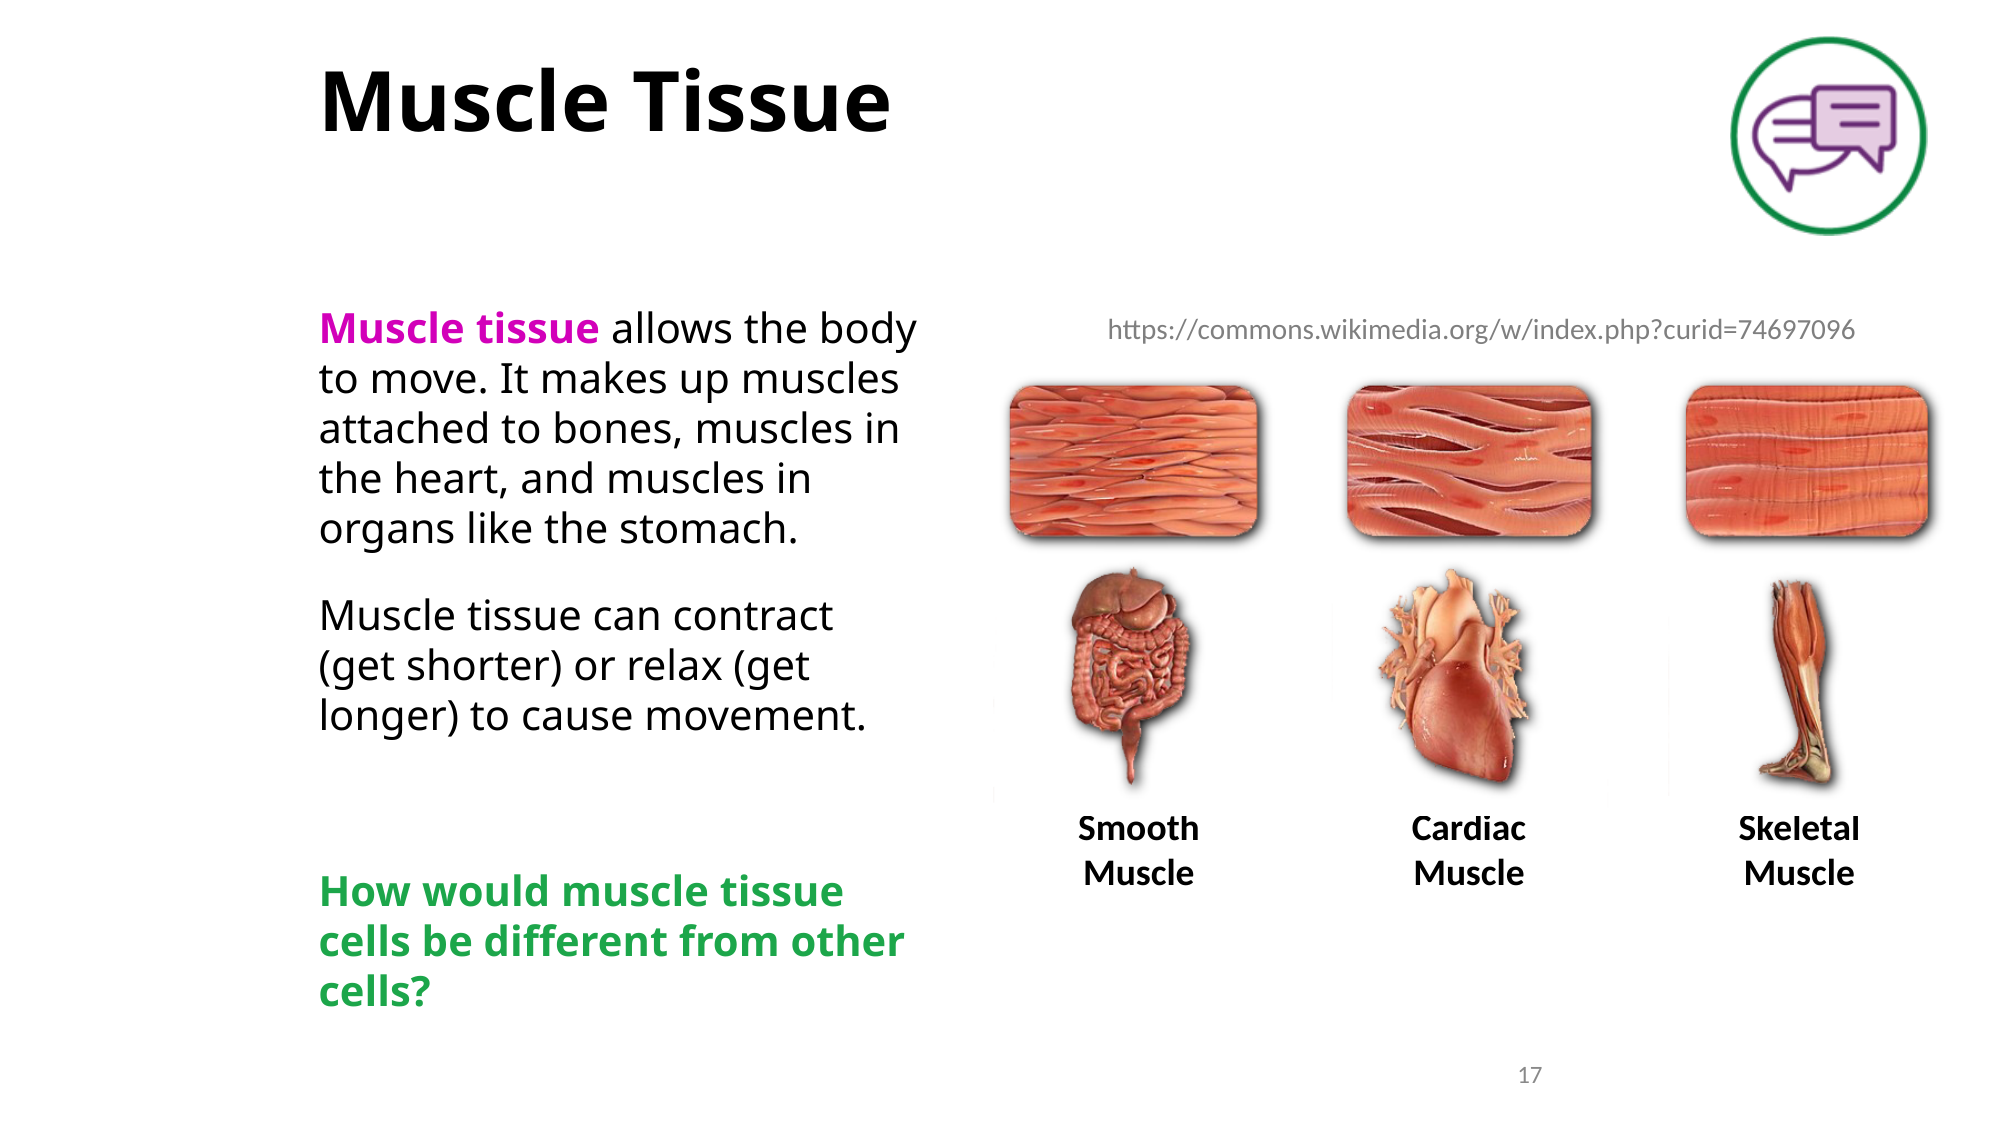

Muscle Tissue
Muscle tissue allows the body to move. It makes up muscles attached to bones, muscles in the heart, and muscles in organs like the stomach.
Muscle tissue can contract (get shorter) or relax (get longer) to cause movement.
How would muscle tissue cells be different from other cells?
https://commons.wikimedia.org/w/index.php?curid=74697096
Smooth
Muscle
Cardiac
Muscle
Skeletal
Muscle